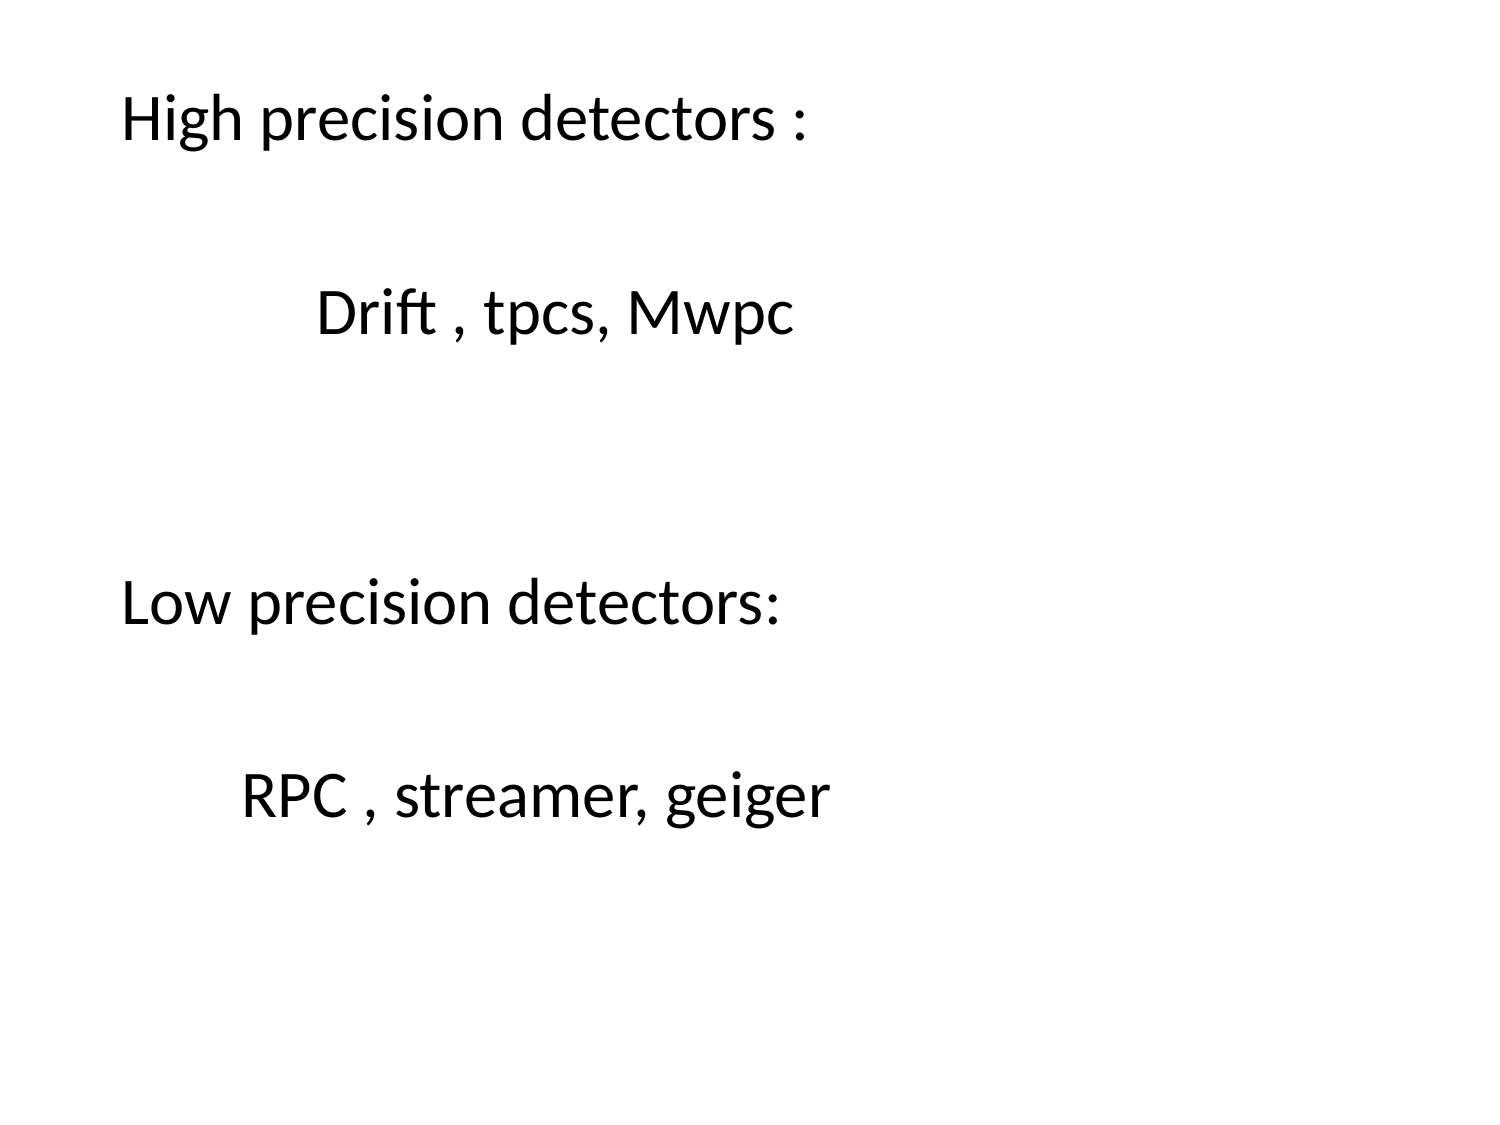

# High precision detectors :
 Drift , tpcs, Mwpc
 Low precision detectors:
 RPC , streamer, geiger